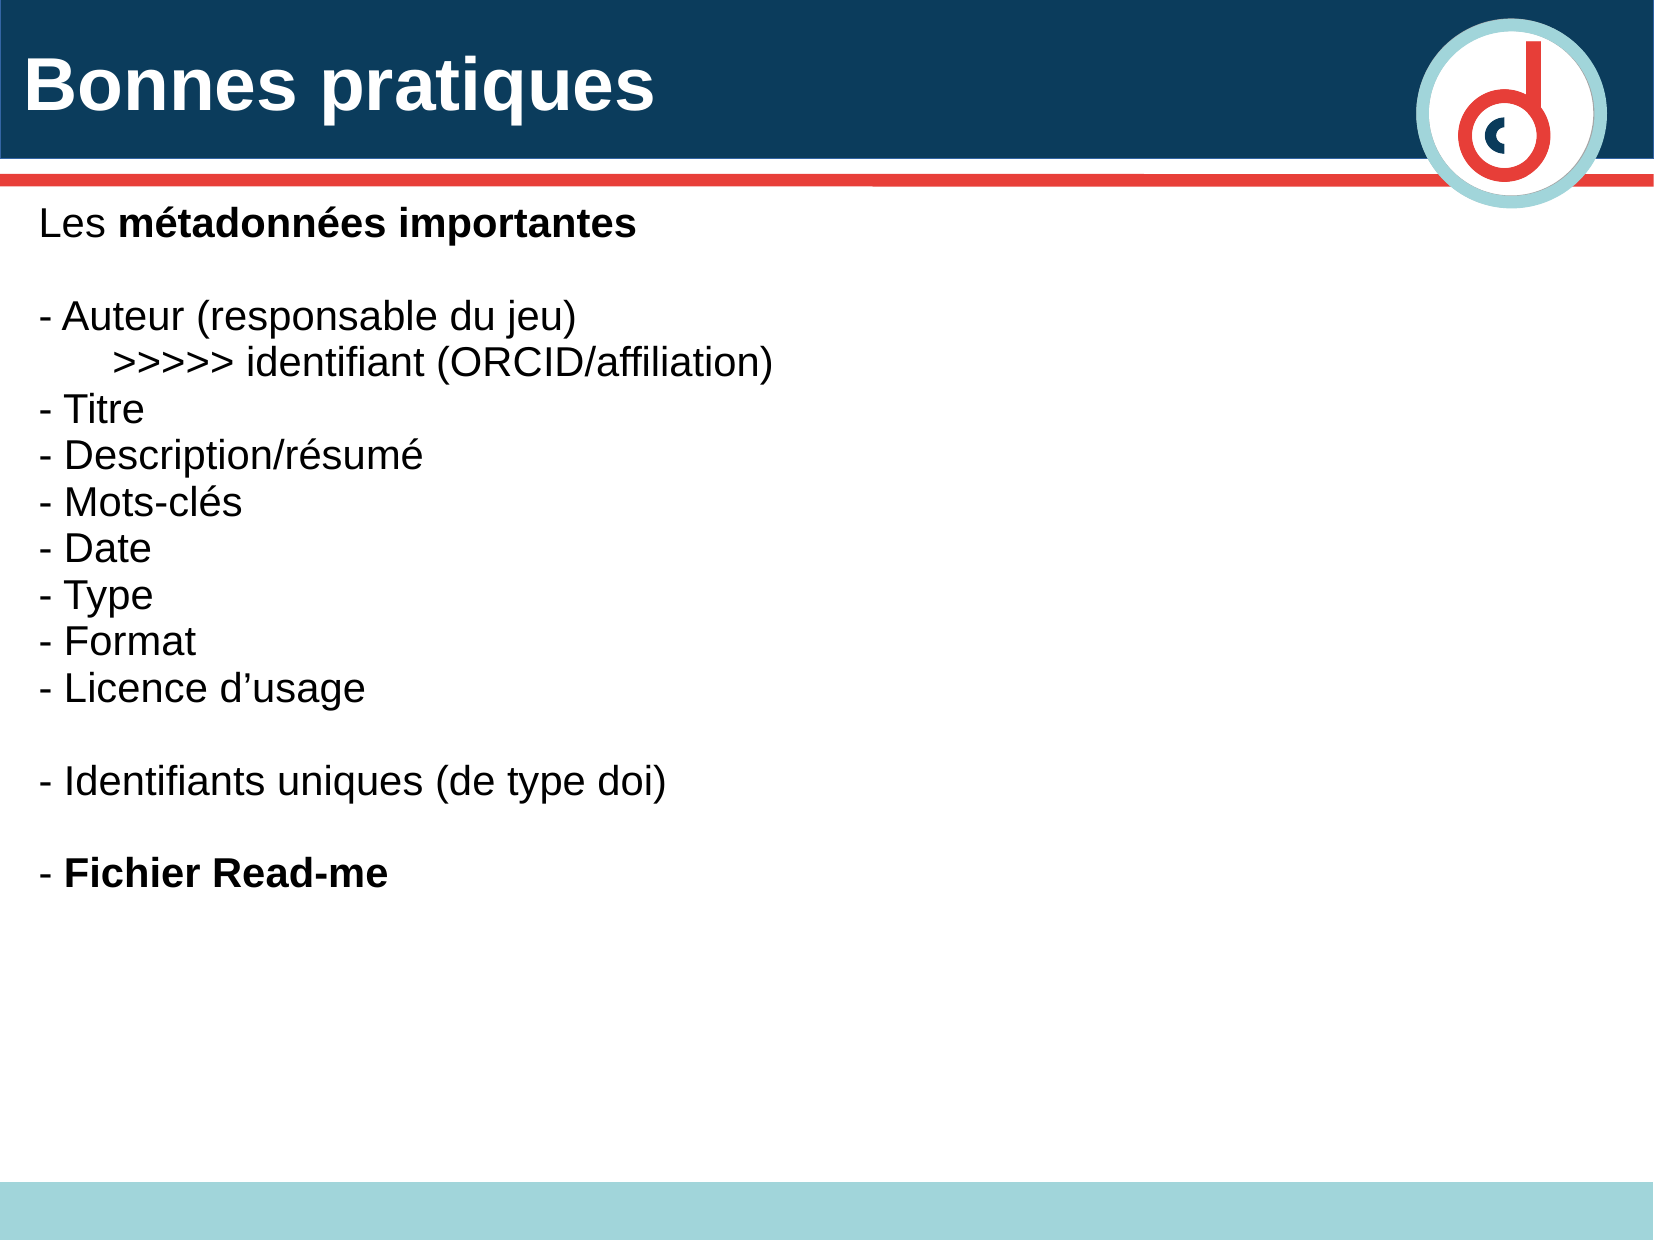

# Bonnes pratiques
Les métadonnées importantes
- Auteur (responsable du jeu)
	>>>>> identifiant (ORCID/affiliation)
- Titre
- Description/résumé
- Mots-clés
- Date
- Type
- Format
- Licence d’usage
- Identifiants uniques (de type doi)
- Fichier Read-me